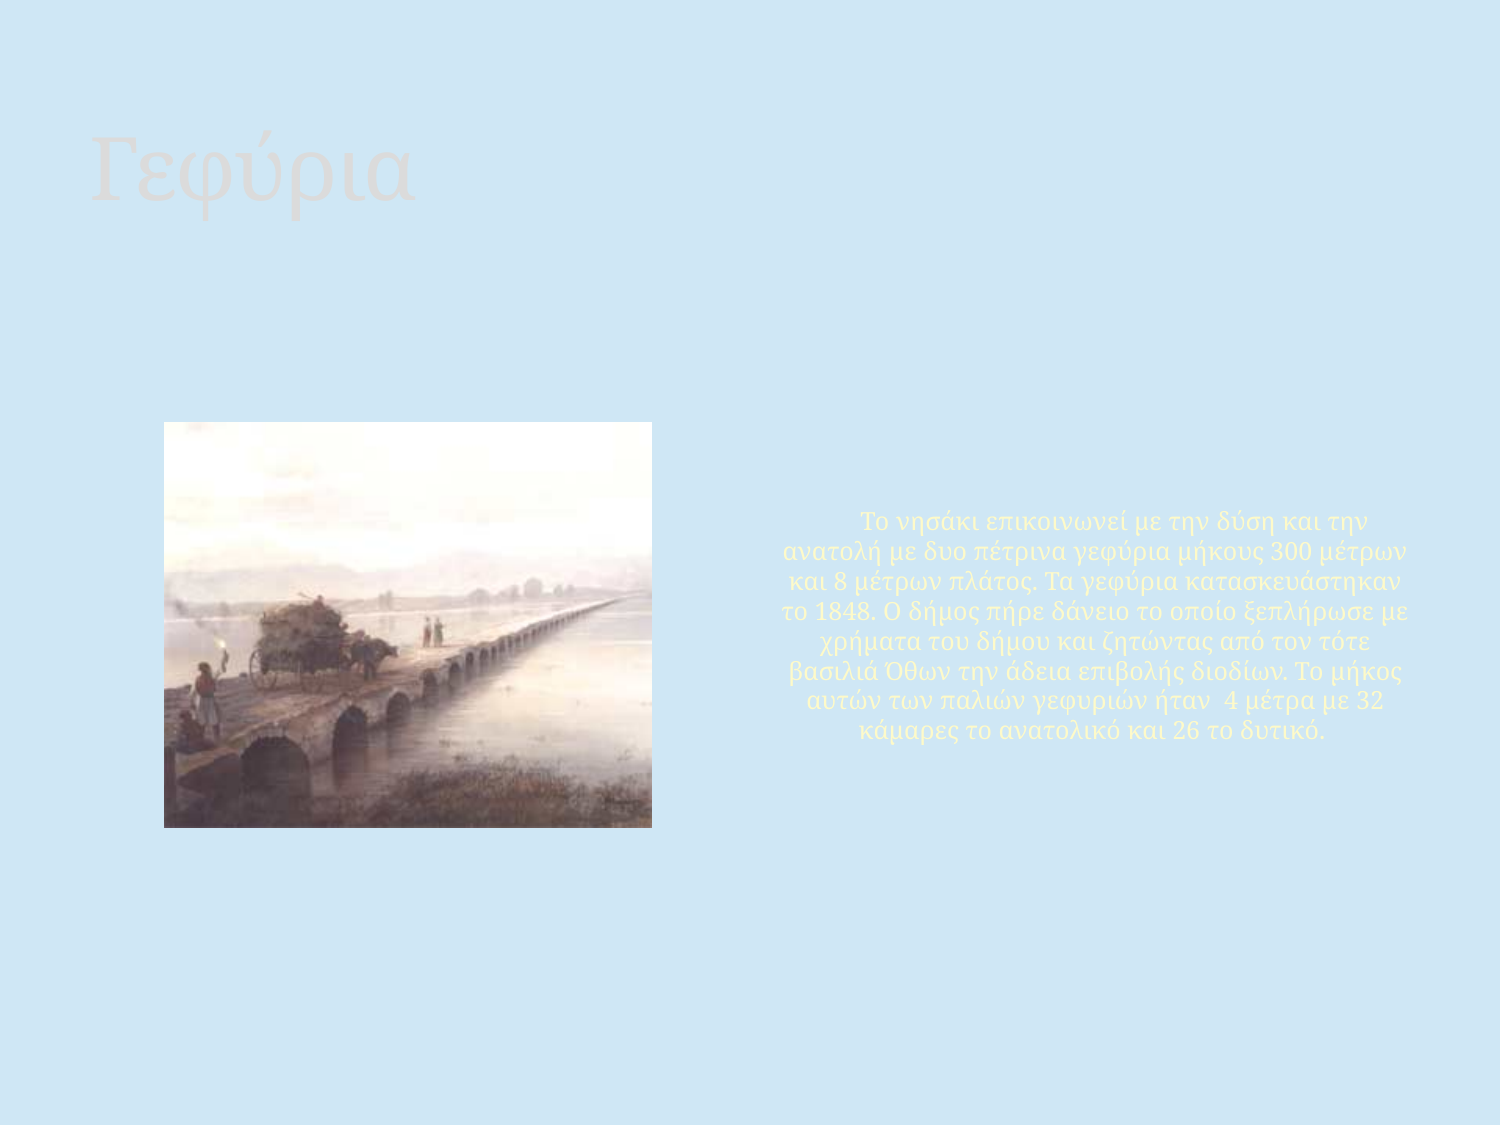

# Γεφύρια
 Το νησάκι επικοινωνεί με την δύση και την ανατολή με δυο πέτρινα γεφύρια μήκους 300 μέτρων και 8 μέτρων πλάτος. Τα γεφύρια κατασκευάστηκαν το 1848. Ο δήμος πήρε δάνειο το οποίο ξεπλήρωσε με χρήματα του δήμου και ζητώντας από τον τότε βασιλιά Όθων την άδεια επιβολής διοδίων. Το μήκος αυτών των παλιών γεφυριών ήταν 4 μέτρα με 32 κάμαρες το ανατολικό και 26 το δυτικό.